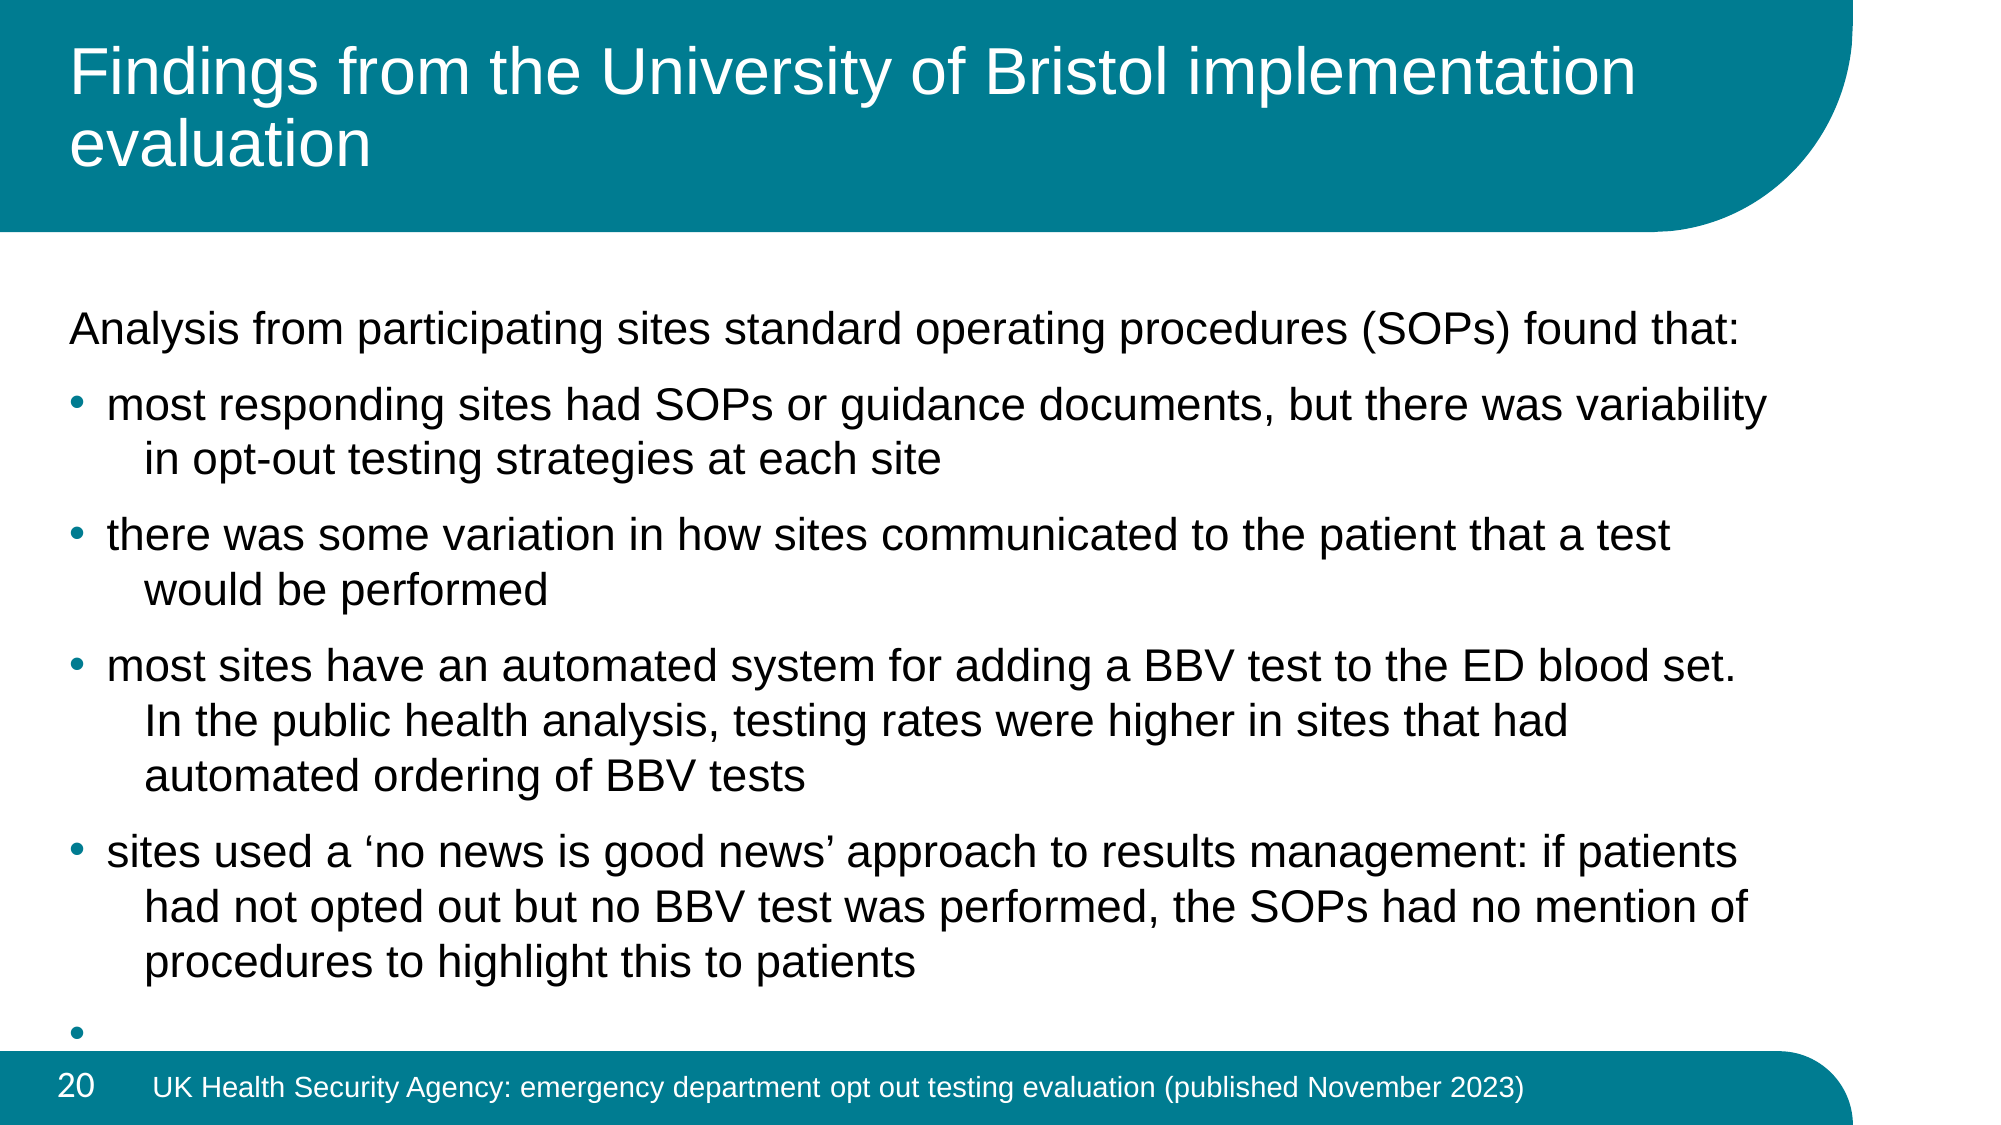

# Findings from the University of Bristol implementation evaluation
Analysis from participating sites standard operating procedures (SOPs) found that:
most responding sites had SOPs or guidance documents, but there was variability in opt-out testing strategies at each site
there was some variation in how sites communicated to the patient that a test would be performed
most sites have an automated system for adding a BBV test to the ED blood set. In the public health analysis, testing rates were higher in sites that had automated ordering of BBV tests
sites used a ‘no news is good news’ approach to results management: if patients had not opted out but no BBV test was performed, the SOPs had no mention of procedures to highlight this to patients
UK Health Security Agency: emergency department opt out testing evaluation (published November 2023)